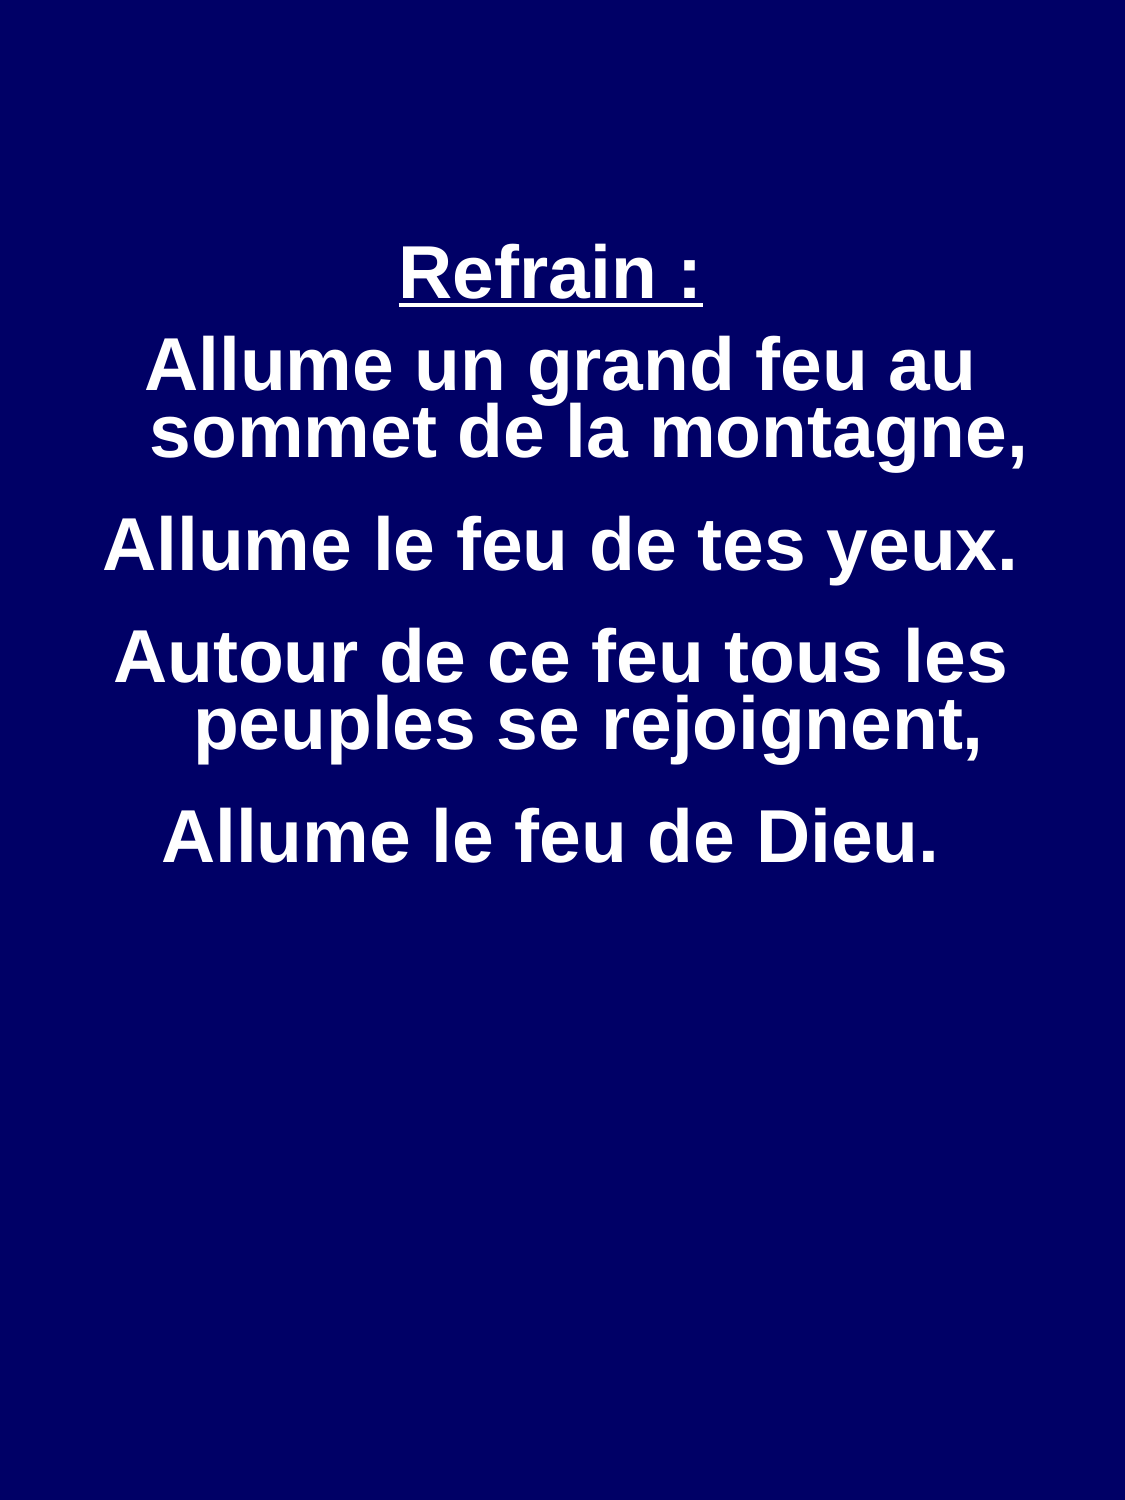

Refrain :
Allume un grand feu au sommet de la montagne,
Allume le feu de tes yeux.
Autour de ce feu tous les peuples se rejoignent,
Allume le feu de Dieu.